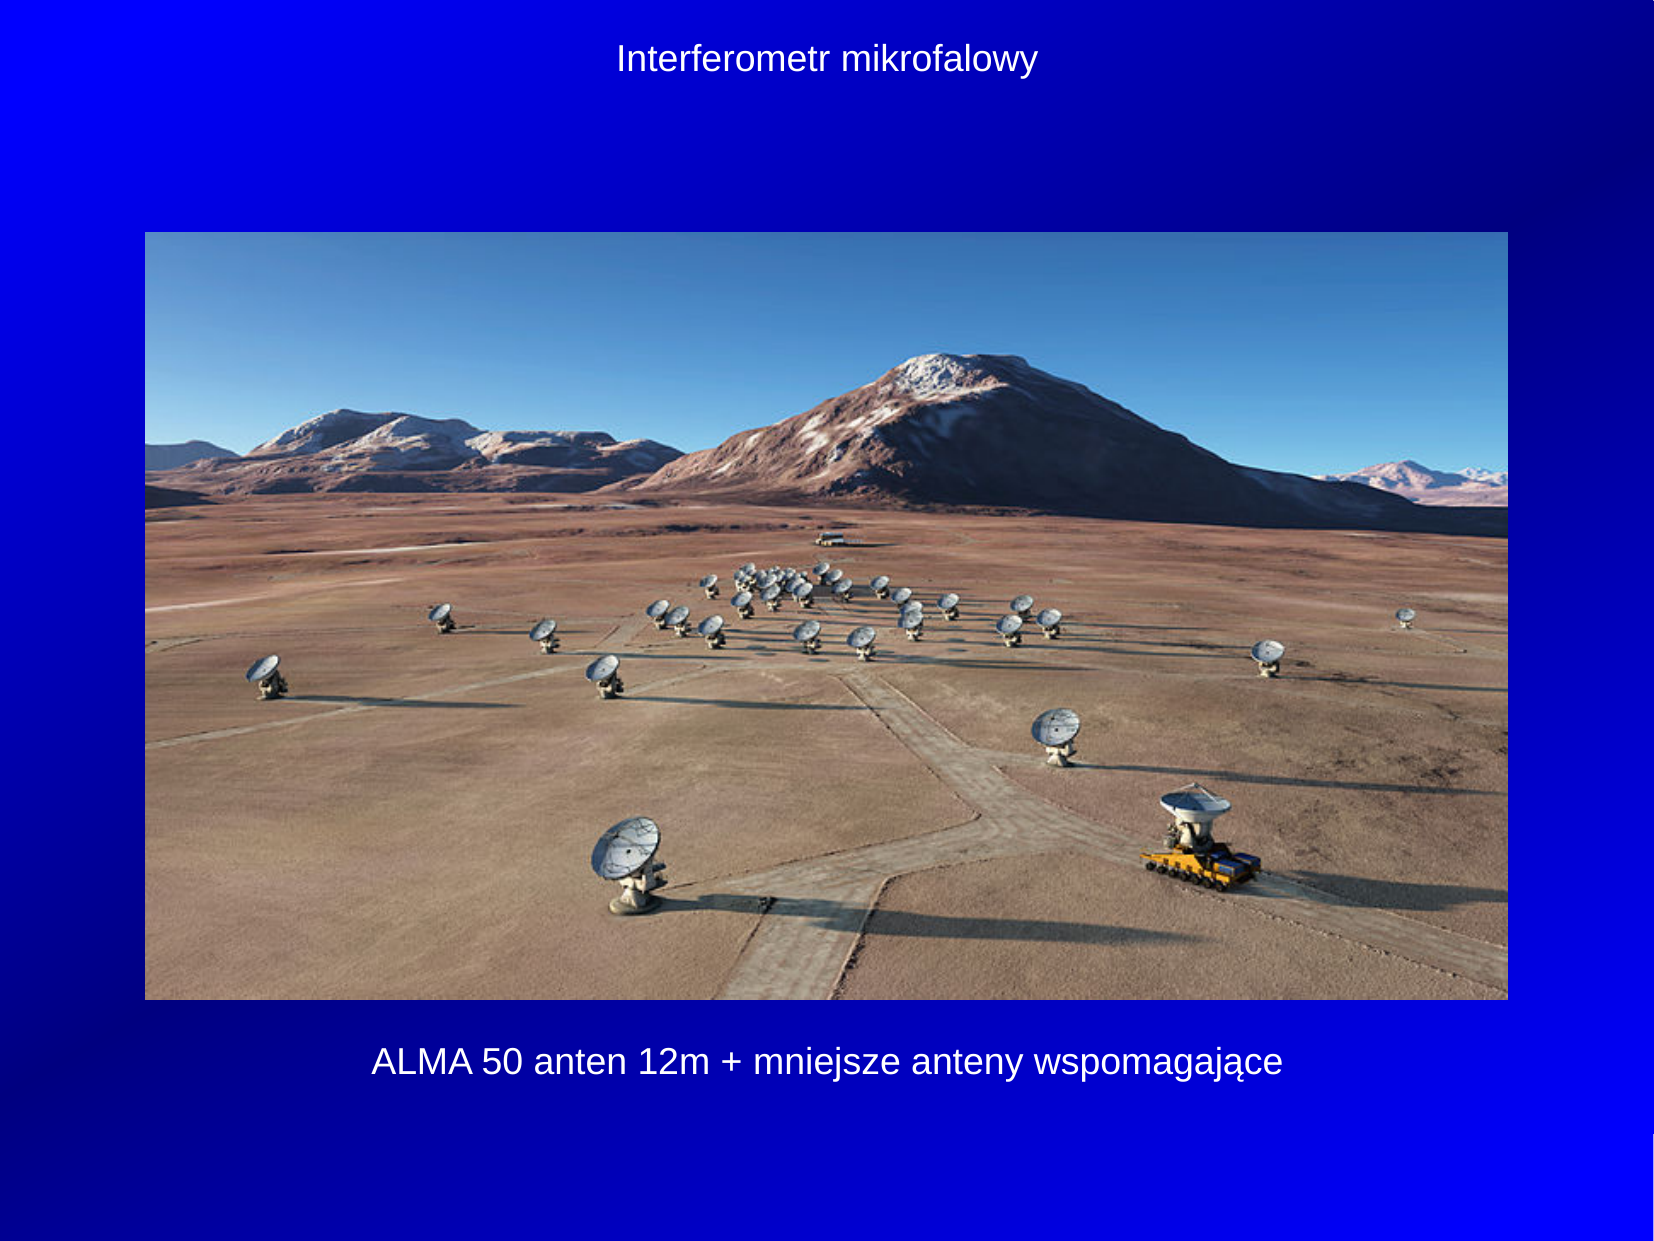

Interferometr mikrofalowy
ALMA 50 anten 12m + mniejsze anteny wspomagające